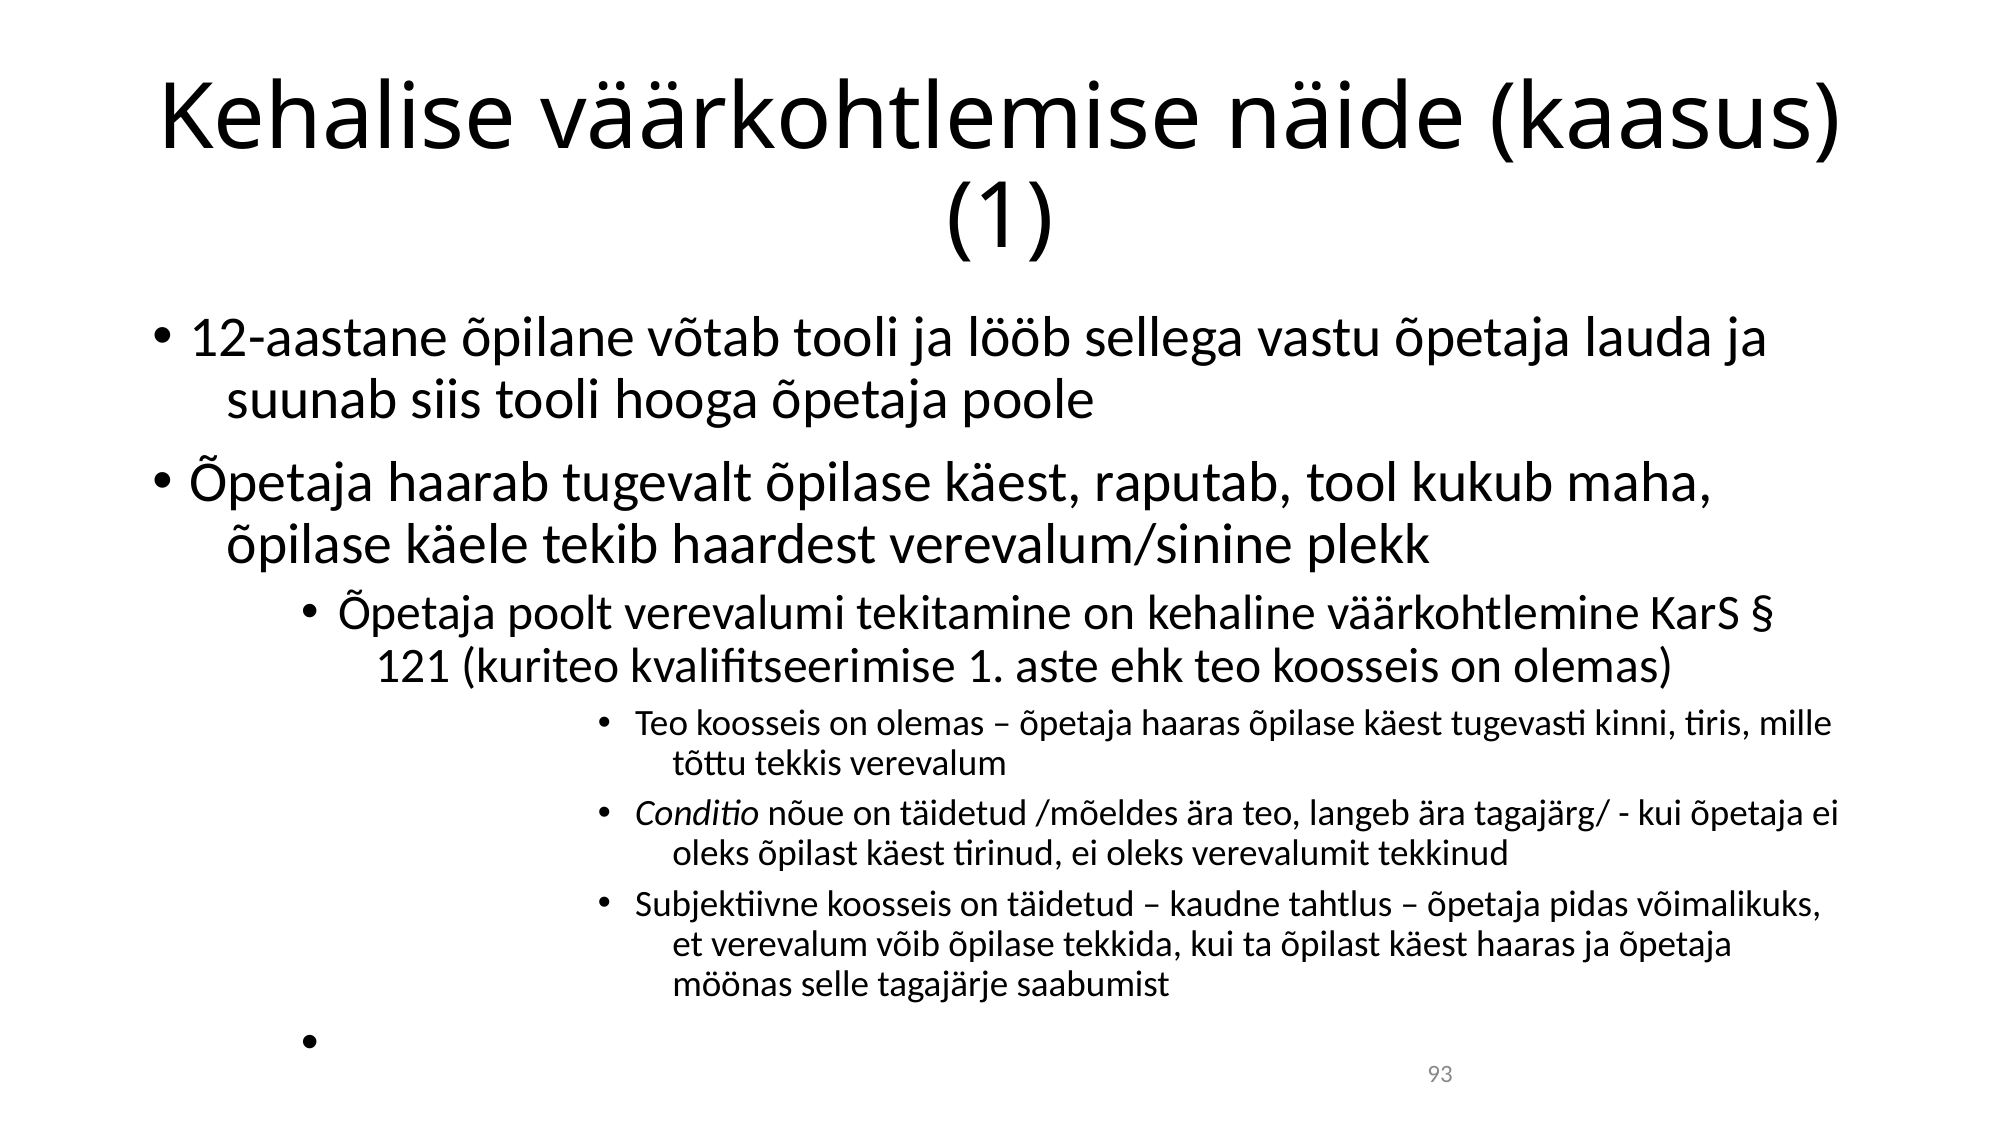

Kehalise väärkohtlemise näide (kaasus) (1)
# 12-aastane õpilane võtab tooli ja lööb sellega vastu õpetaja lauda ja suunab siis tooli hooga õpetaja poole
Õpetaja haarab tugevalt õpilase käest, raputab, tool kukub maha, õpilase käele tekib haardest verevalum/sinine plekk
Õpetaja poolt verevalumi tekitamine on kehaline väärkohtlemine KarS § 121 (kuriteo kvalifitseerimise 1. aste ehk teo koosseis on olemas)
Teo koosseis on olemas – õpetaja haaras õpilase käest tugevasti kinni, tiris, mille tõttu tekkis verevalum
Conditio nõue on täidetud /mõeldes ära teo, langeb ära tagajärg/ - kui õpetaja ei oleks õpilast käest tirinud, ei oleks verevalumit tekkinud
Subjektiivne koosseis on täidetud – kaudne tahtlus – õpetaja pidas võimalikuks, et verevalum võib õpilase tekkida, kui ta õpilast käest haaras ja õpetaja möönas selle tagajärje saabumist
93